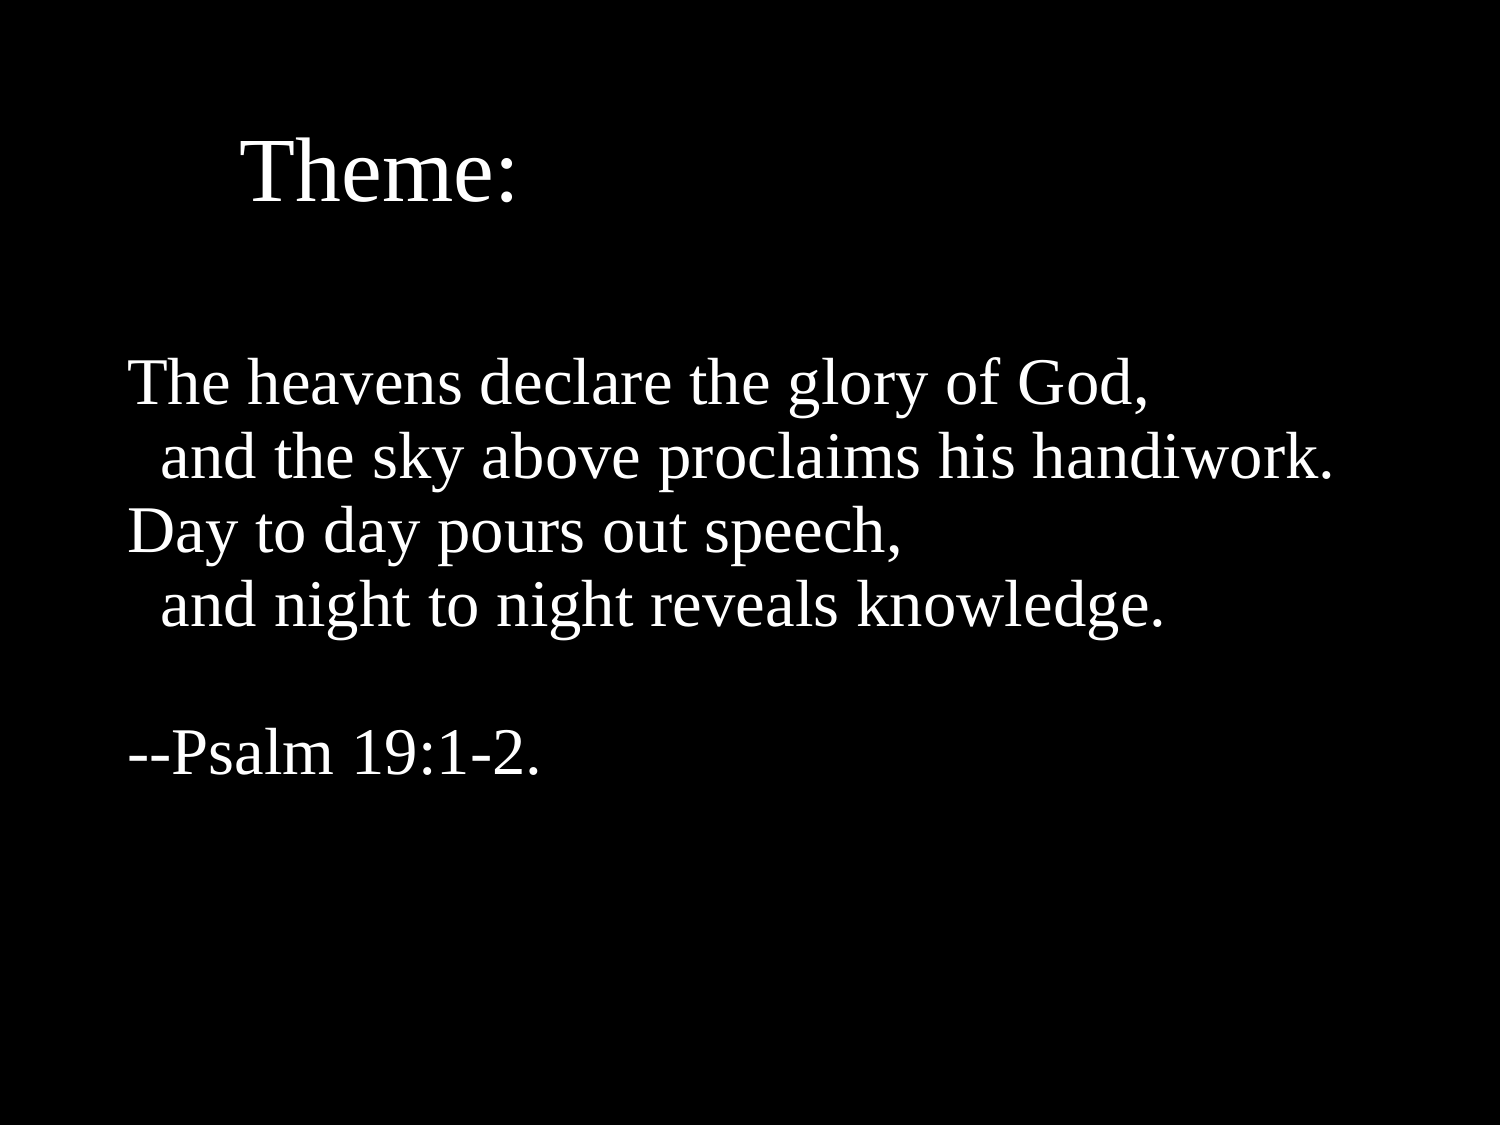

Theme:
The heavens declare the glory of God,
 and the sky above proclaims his handiwork.
Day to day pours out speech,
 and night to night reveals knowledge.
--Psalm 19:1-2.